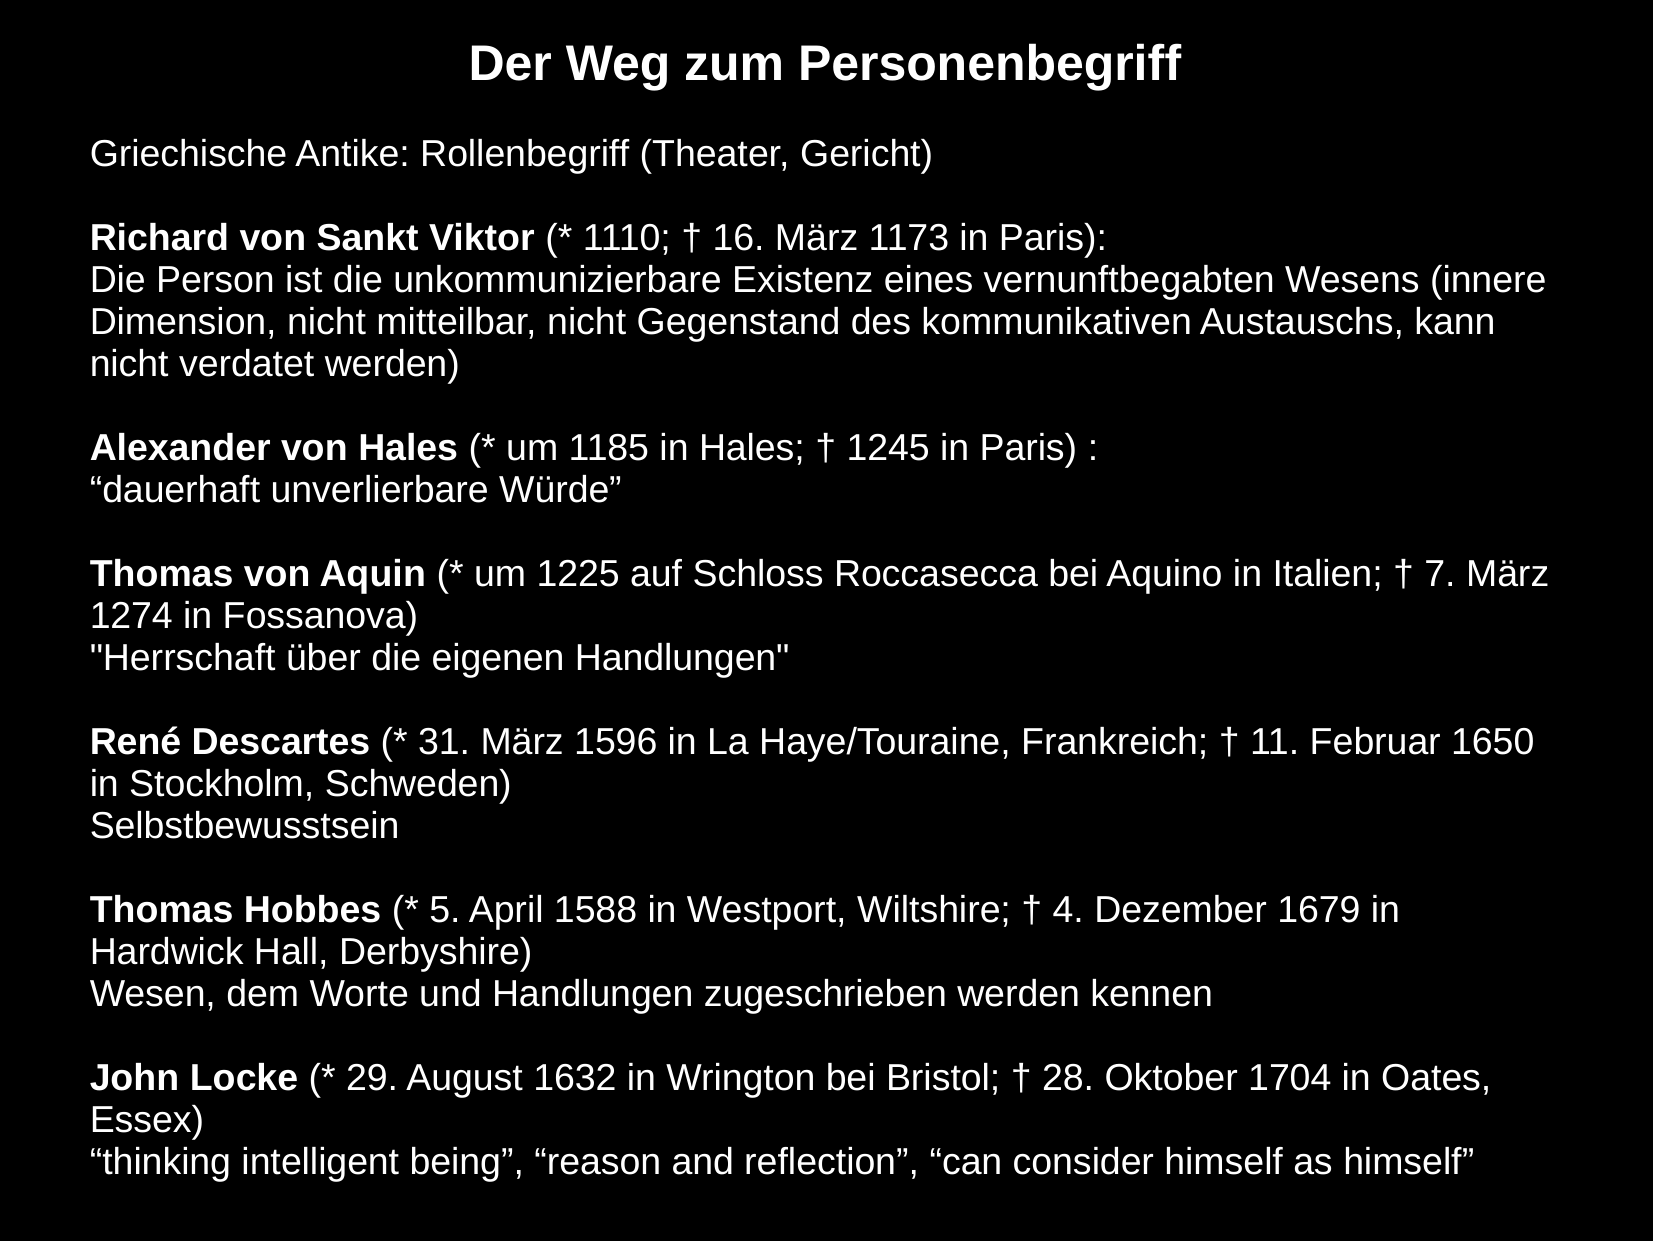

Der Weg zum Personenbegriff
Griechische Antike: Rollenbegriff (Theater, Gericht)
Richard von Sankt Viktor (* 1110; † 16. März 1173 in Paris):
Die Person ist die unkommunizierbare Existenz eines vernunftbegabten Wesens (innere Dimension, nicht mitteilbar, nicht Gegenstand des kommunikativen Austauschs, kann nicht verdatet werden)
Alexander von Hales (* um 1185 in Hales; † 1245 in Paris) :
“dauerhaft unverlierbare Würde”
Thomas von Aquin (* um 1225 auf Schloss Roccasecca bei Aquino in Italien; † 7. März 1274 in Fossanova)
"Herrschaft über die eigenen Handlungen"
René Descartes (* 31. März 1596 in La Haye/Touraine, Frankreich; † 11. Februar 1650 in Stockholm, Schweden)
Selbstbewusstsein
Thomas Hobbes (* 5. April 1588 in Westport, Wiltshire; † 4. Dezember 1679 in Hardwick Hall, Derbyshire)
Wesen, dem Worte und Handlungen zugeschrieben werden kennen
John Locke (* 29. August 1632 in Wrington bei Bristol; † 28. Oktober 1704 in Oates, Essex)
“thinking intelligent being”, “reason and reflection”, “can consider himself as himself”